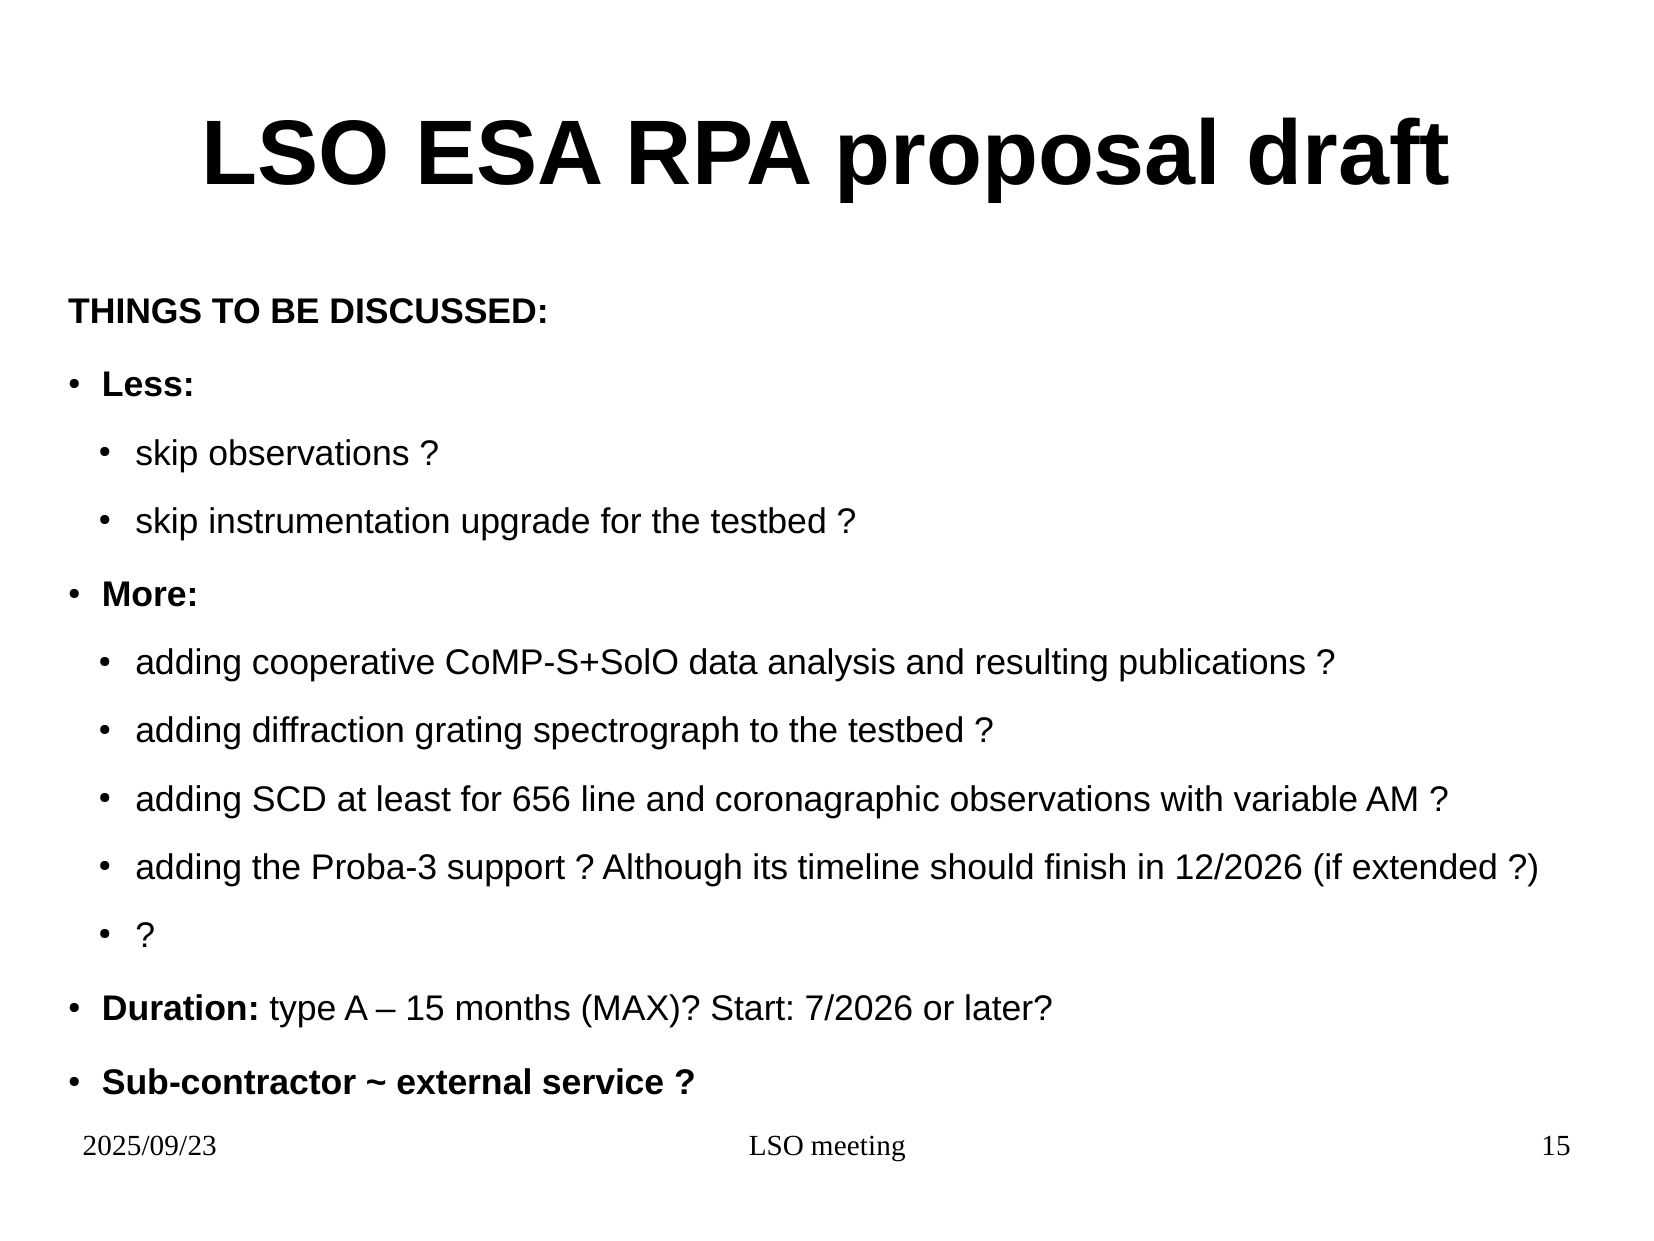

# LSO ESA RPA proposal draft
THINGS TO BE DISCUSSED:
Less:
skip observations ?
skip instrumentation upgrade for the testbed ?
More:
adding cooperative CoMP-S+SolO data analysis and resulting publications ?
adding diffraction grating spectrograph to the testbed ?
adding SCD at least for 656 line and coronagraphic observations with variable AM ?
adding the Proba-3 support ? Although its timeline should finish in 12/2026 (if extended ?)
?
Duration: type A – 15 months (MAX)? Start: 7/2026 or later?
Sub-contractor ~ external service ?
2025/09/23
LSO meeting
15